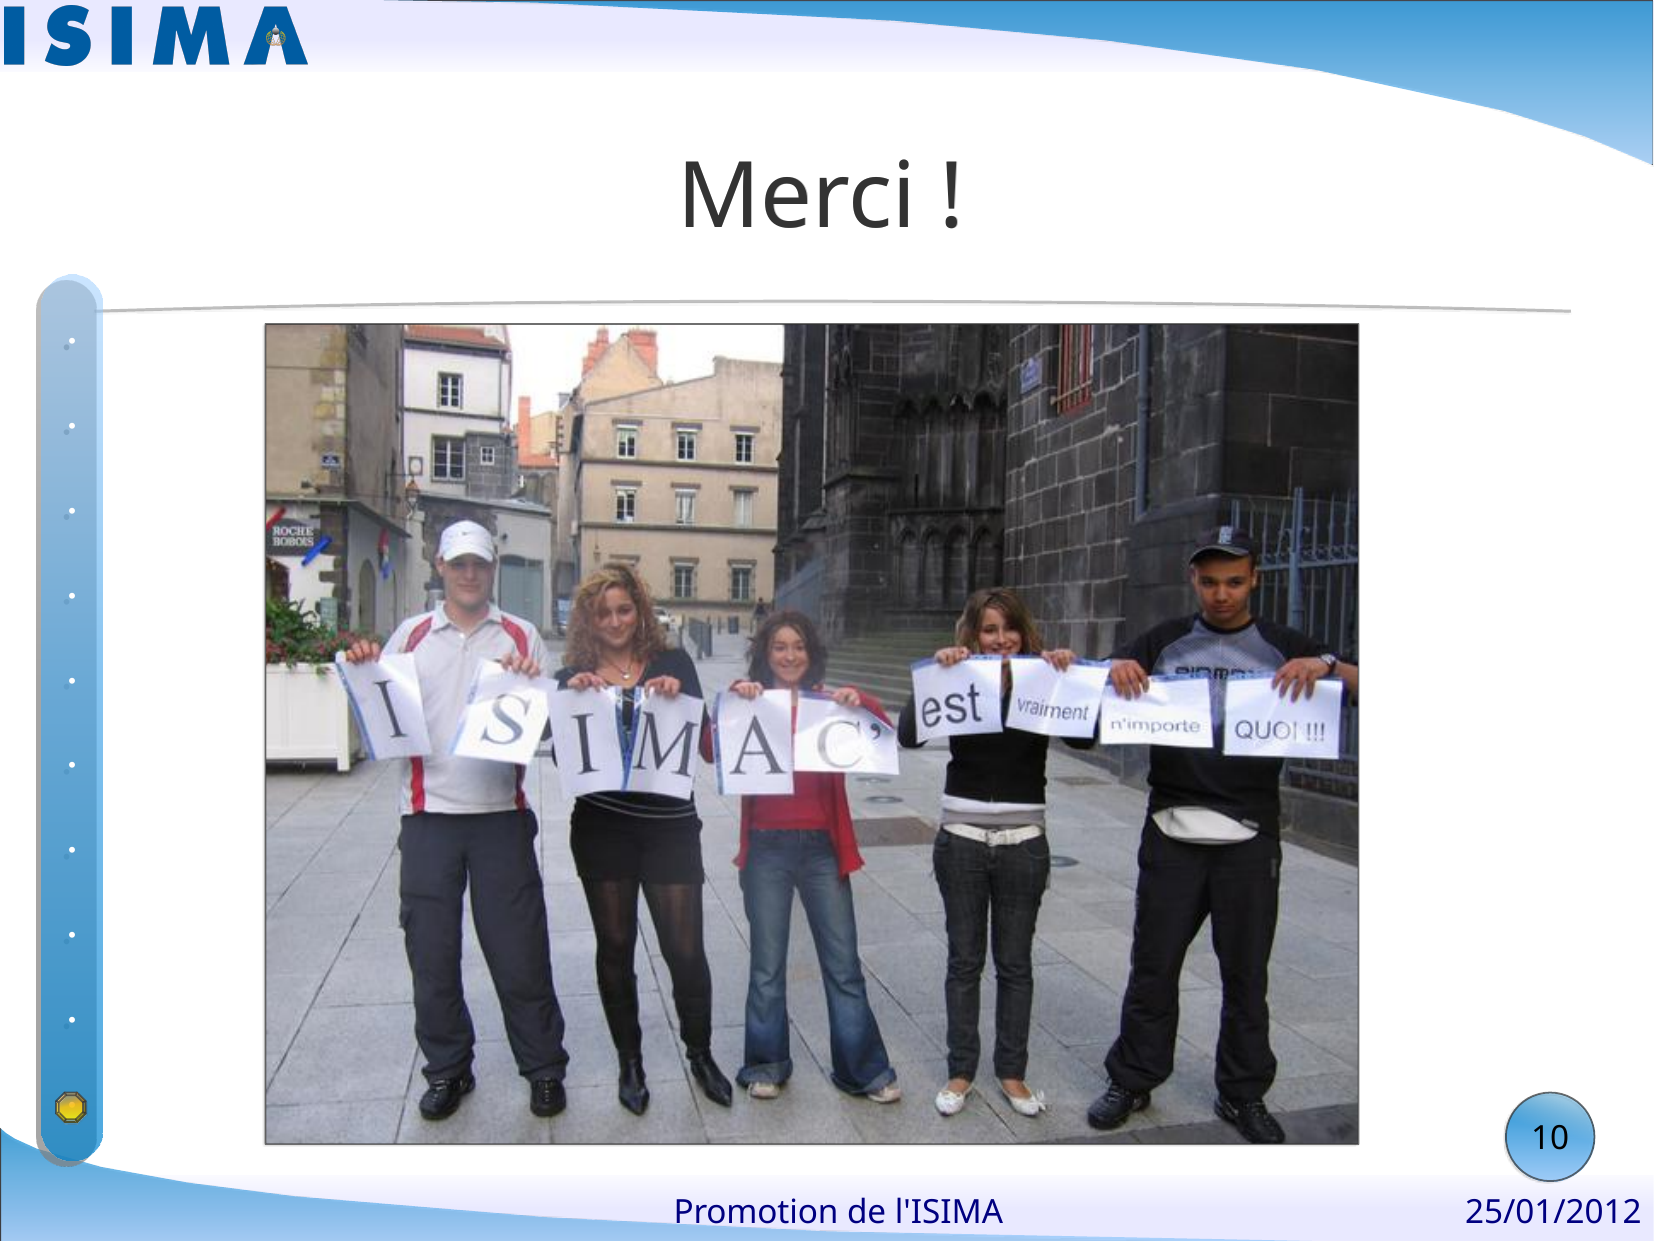

# Merci !
10
Promotion de l'ISIMA
25/01/2012